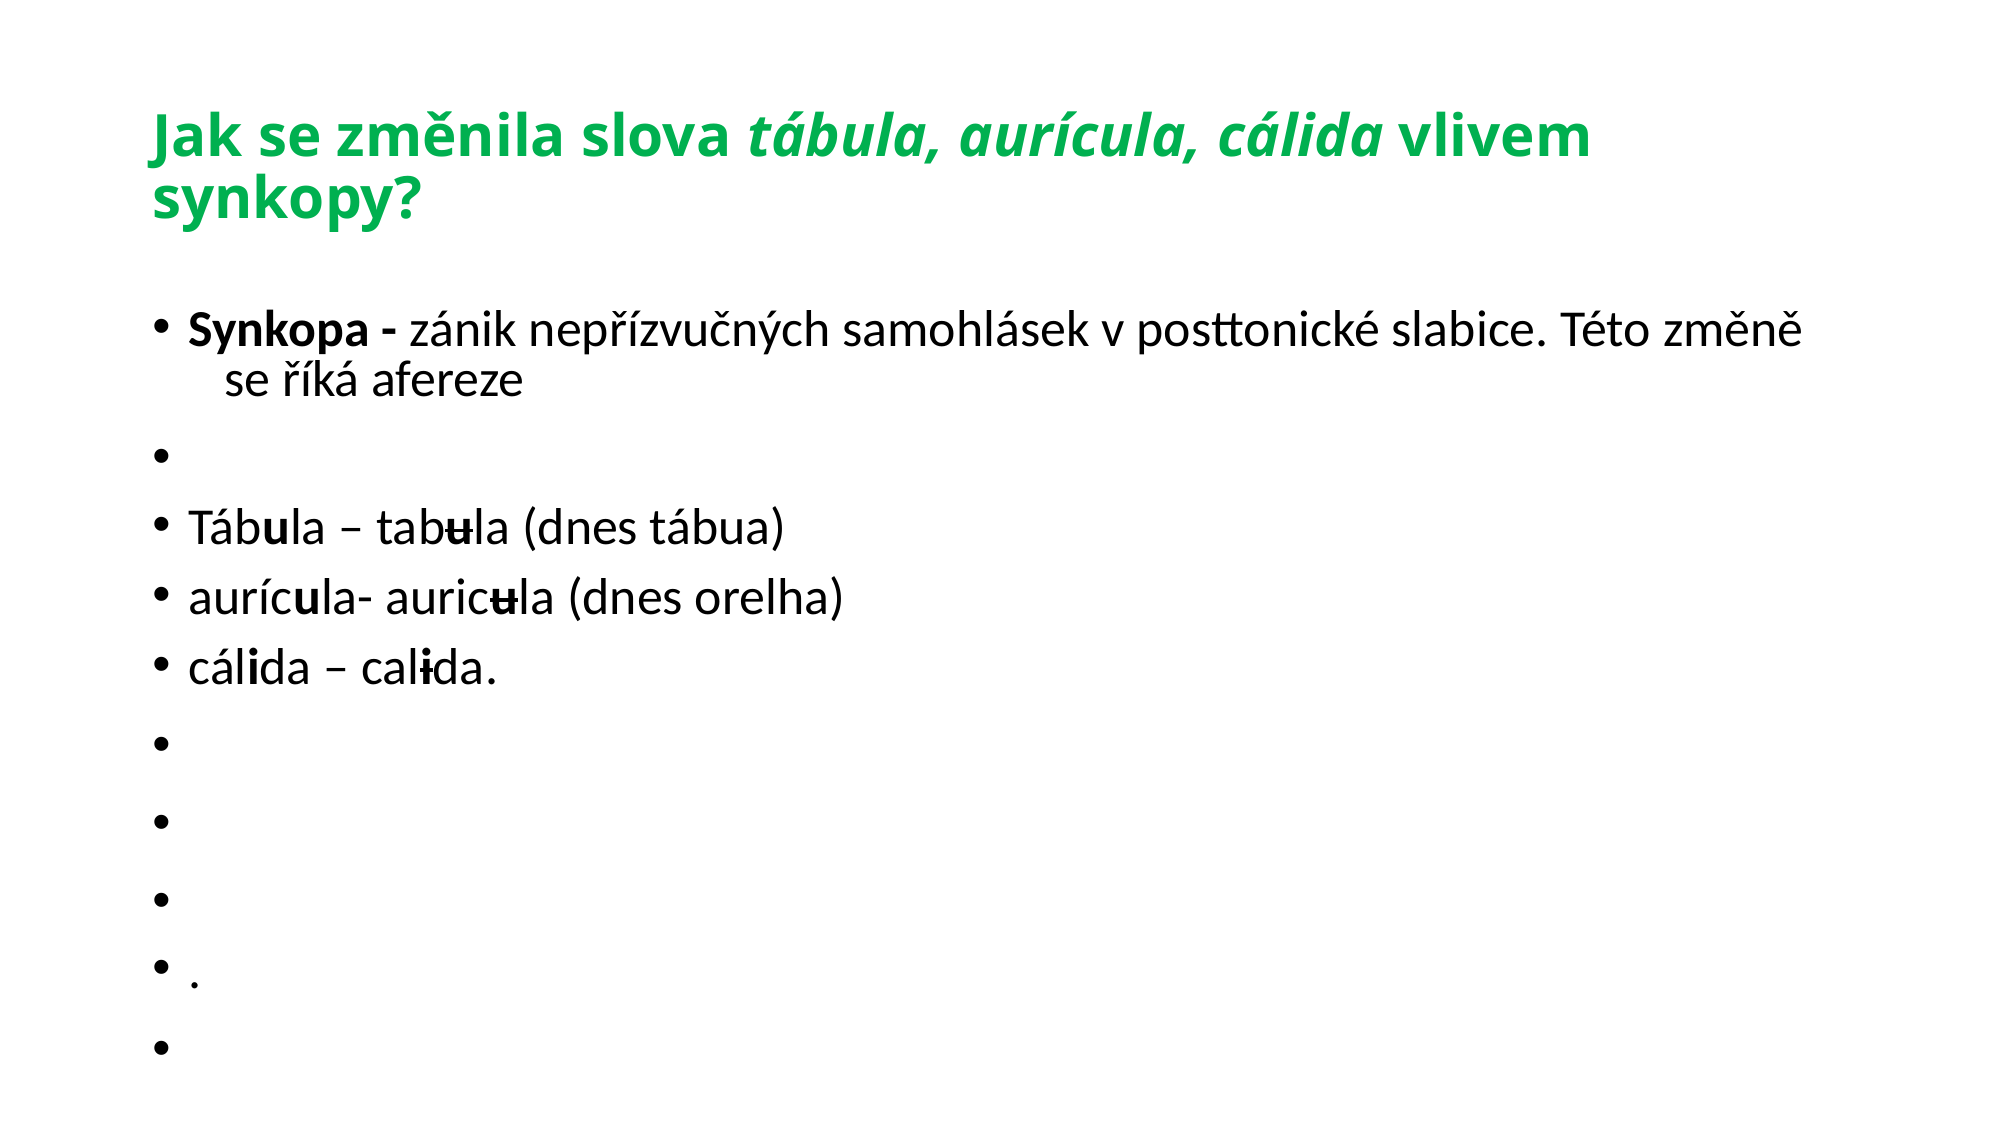

# Jak se změnila slova tábula, aurícula, cálida vlivem synkopy?
Synkopa - zánik nepřízvučných samohlásek v posttonické slabice. Této změně se říká afereze
Tábula – tabula (dnes tábua)
aurícula- auricula (dnes orelha)
cálida – calida.
.